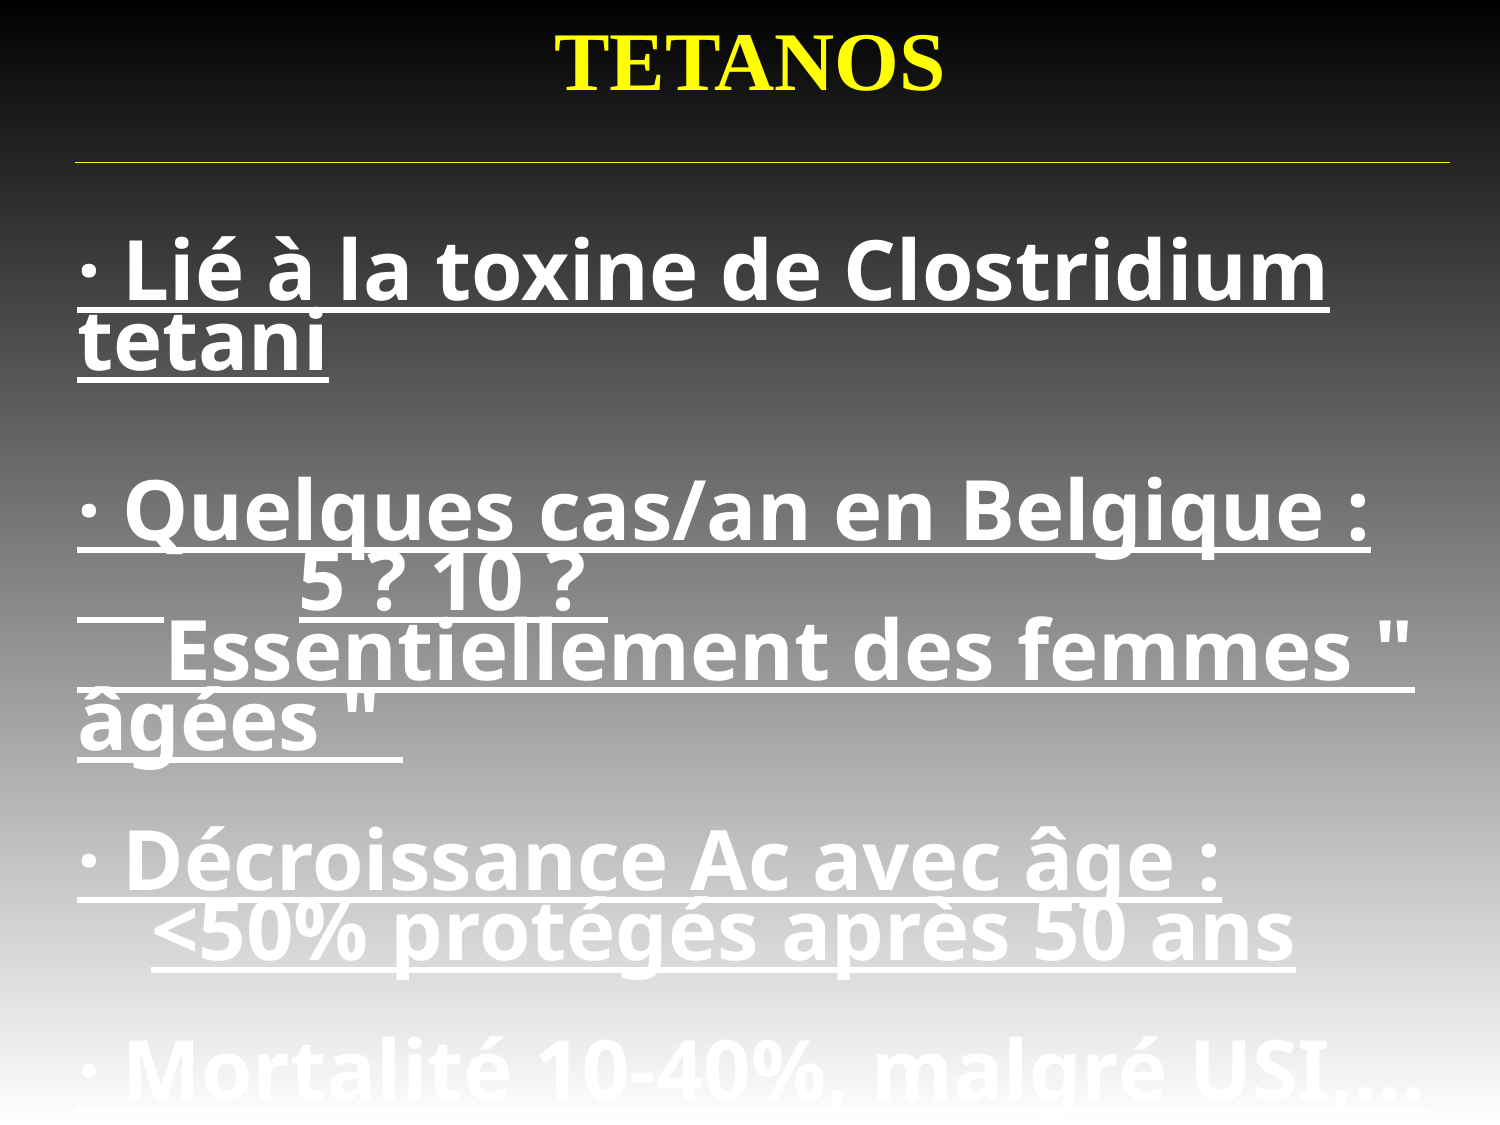

# TETANOS
· Lié à la toxine de Clostridium tetani
· Quelques cas/an en Belgique :
 		5 ? 10 ?
 Essentiellement des femmes " âgées "
· Décroissance Ac avec âge :
	<50% protégés après 50 ans
· Mortalité 10-40%, malgré USI,...